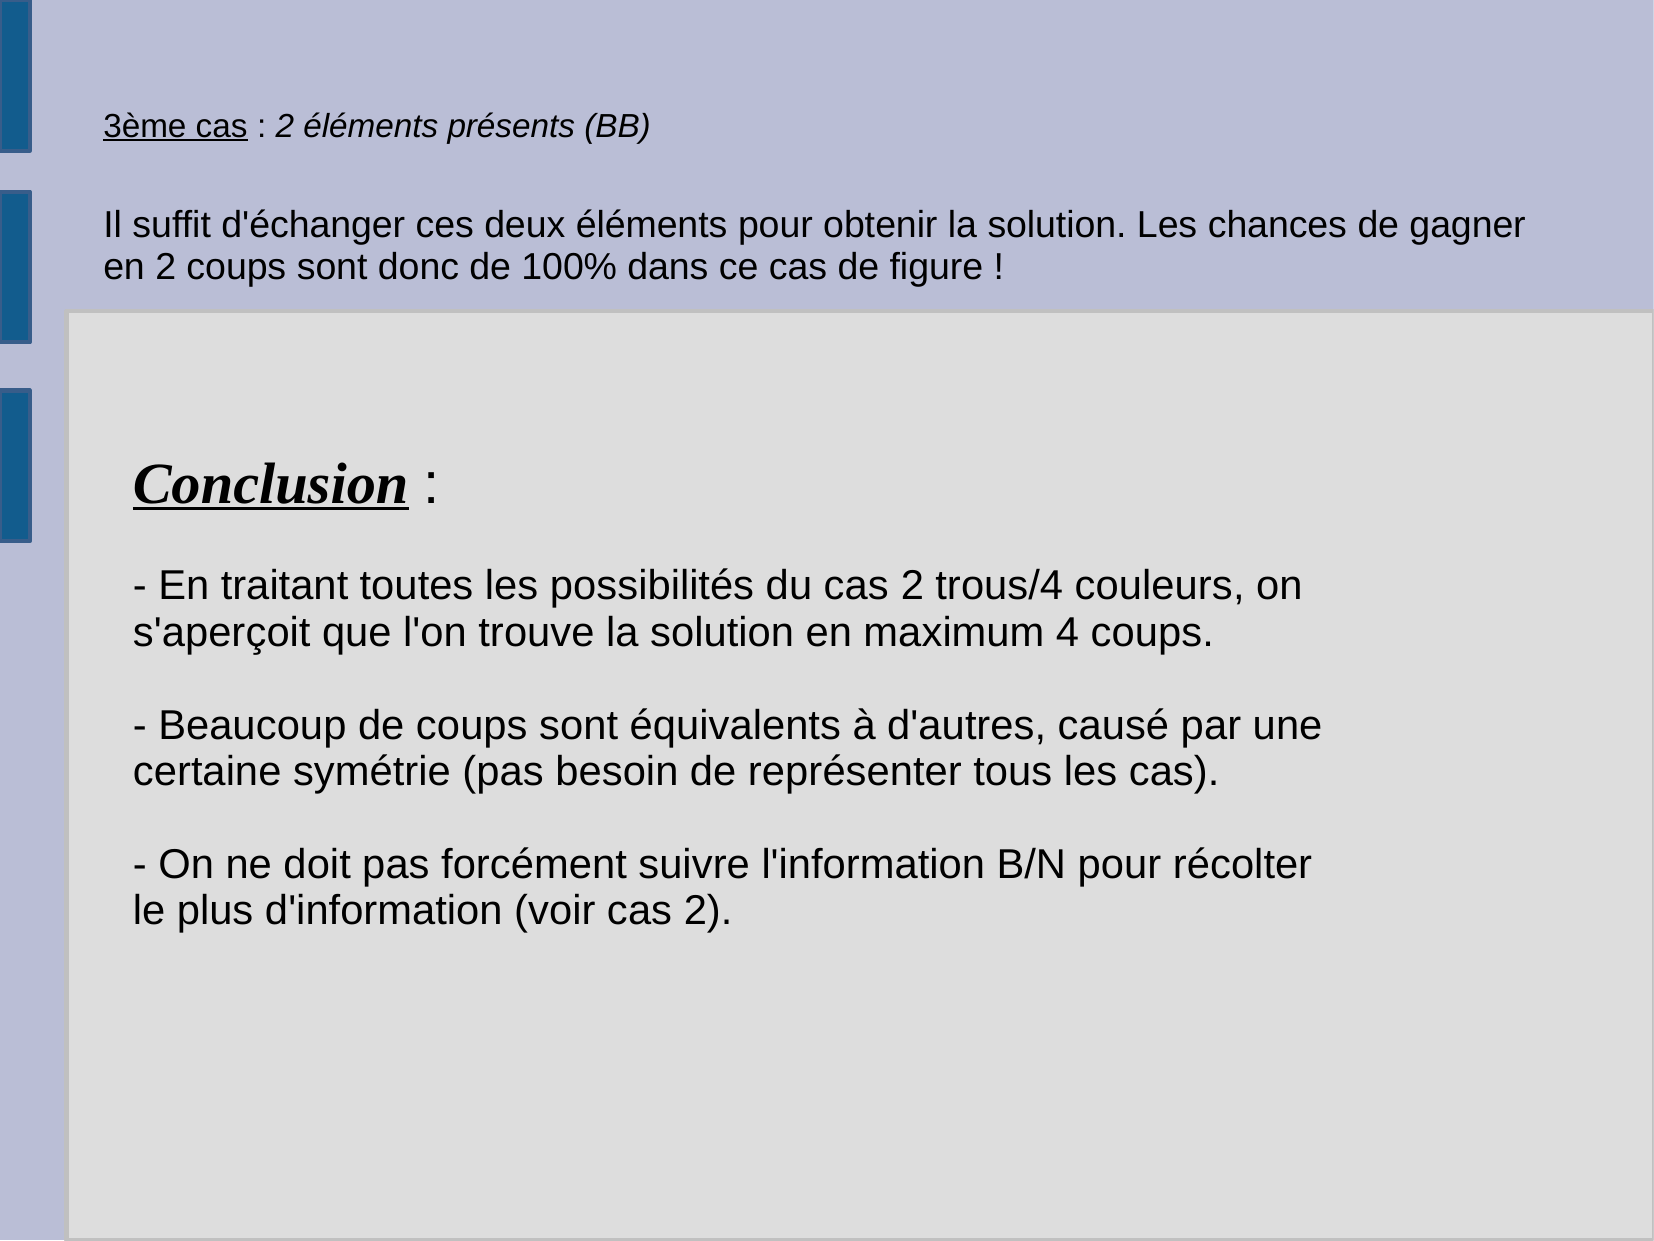

3ème cas : 2 éléments présents (BB)
Il suffit d'échanger ces deux éléments pour obtenir la solution. Les chances de gagner en 2 coups sont donc de 100% dans ce cas de figure !
Conclusion :
- En traitant toutes les possibilités du cas 2 trous/4 couleurs, on s'aperçoit que l'on trouve la solution en maximum 4 coups.
- Beaucoup de coups sont équivalents à d'autres, causé par une certaine symétrie (pas besoin de représenter tous les cas).
- On ne doit pas forcément suivre l'information B/N pour récolter le plus d'information (voir cas 2).